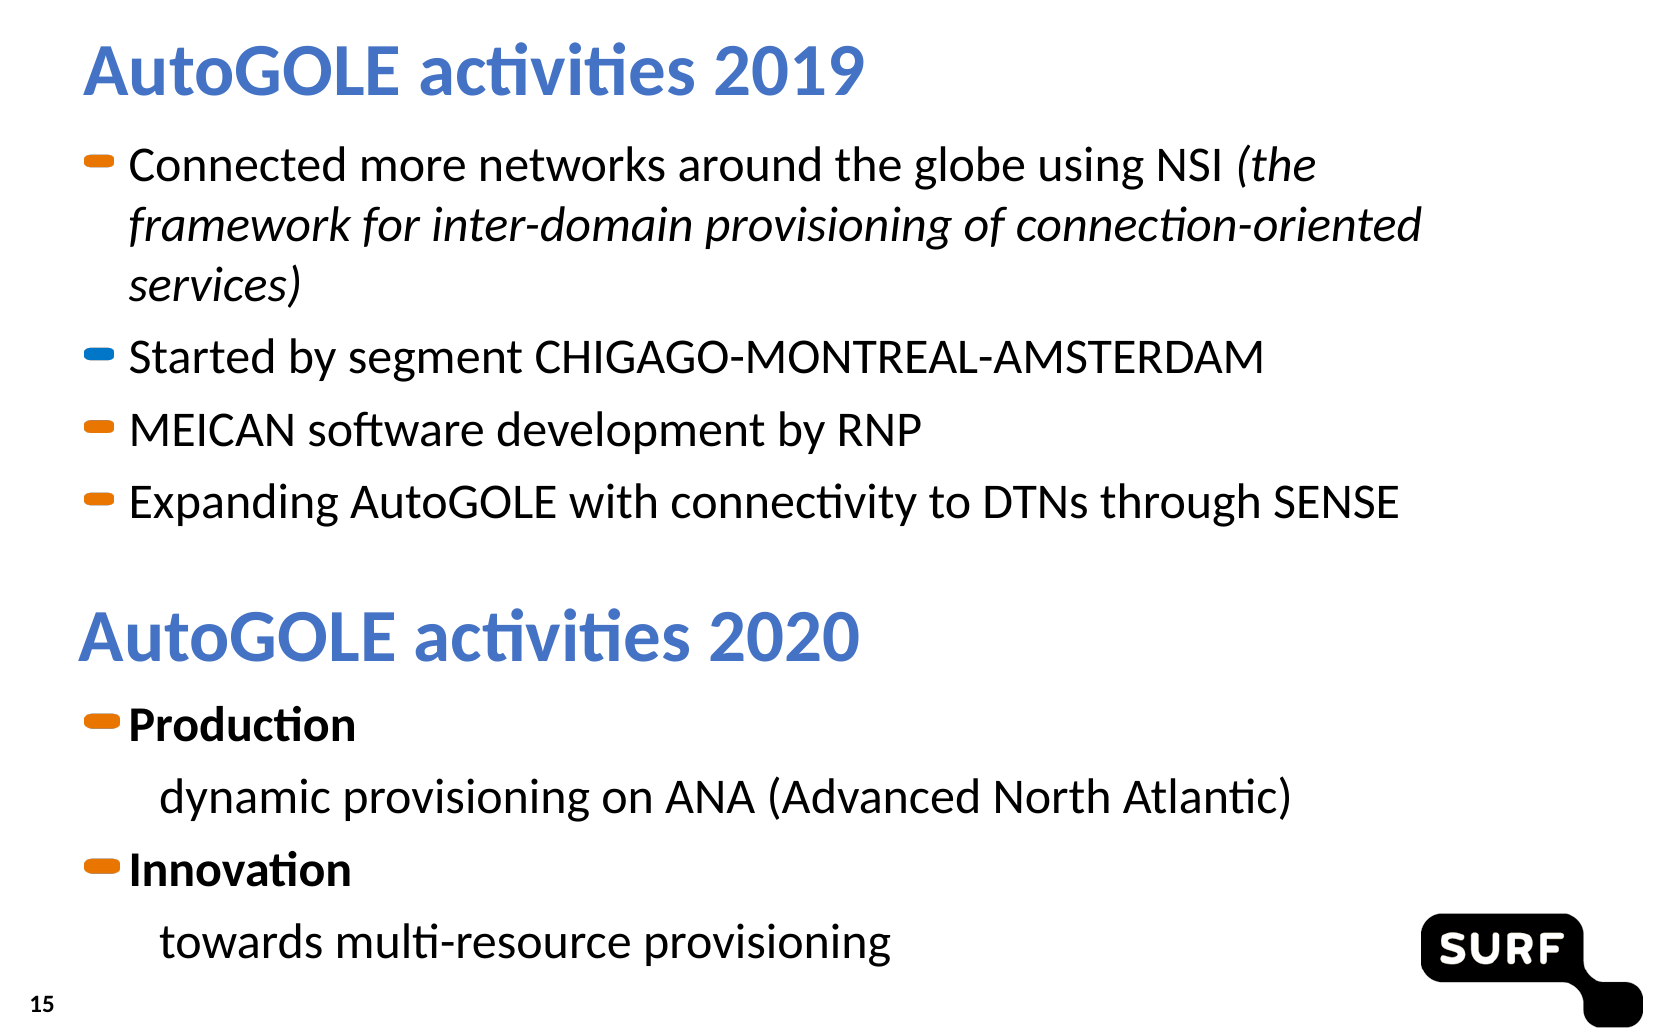

# AutoGOLE activities 2019
Connected more networks around the globe using NSI (the framework for inter-domain provisioning of connection-oriented services)
Started by segment CHIGAGO-MONTREAL-AMSTERDAM
MEICAN software development by RNP
Expanding AutoGOLE with connectivity to DTNs through SENSE
AutoGOLE activities 2020
Production
	dynamic provisioning on ANA (Advanced North Atlantic)
Innovation
	towards multi-resource provisioning